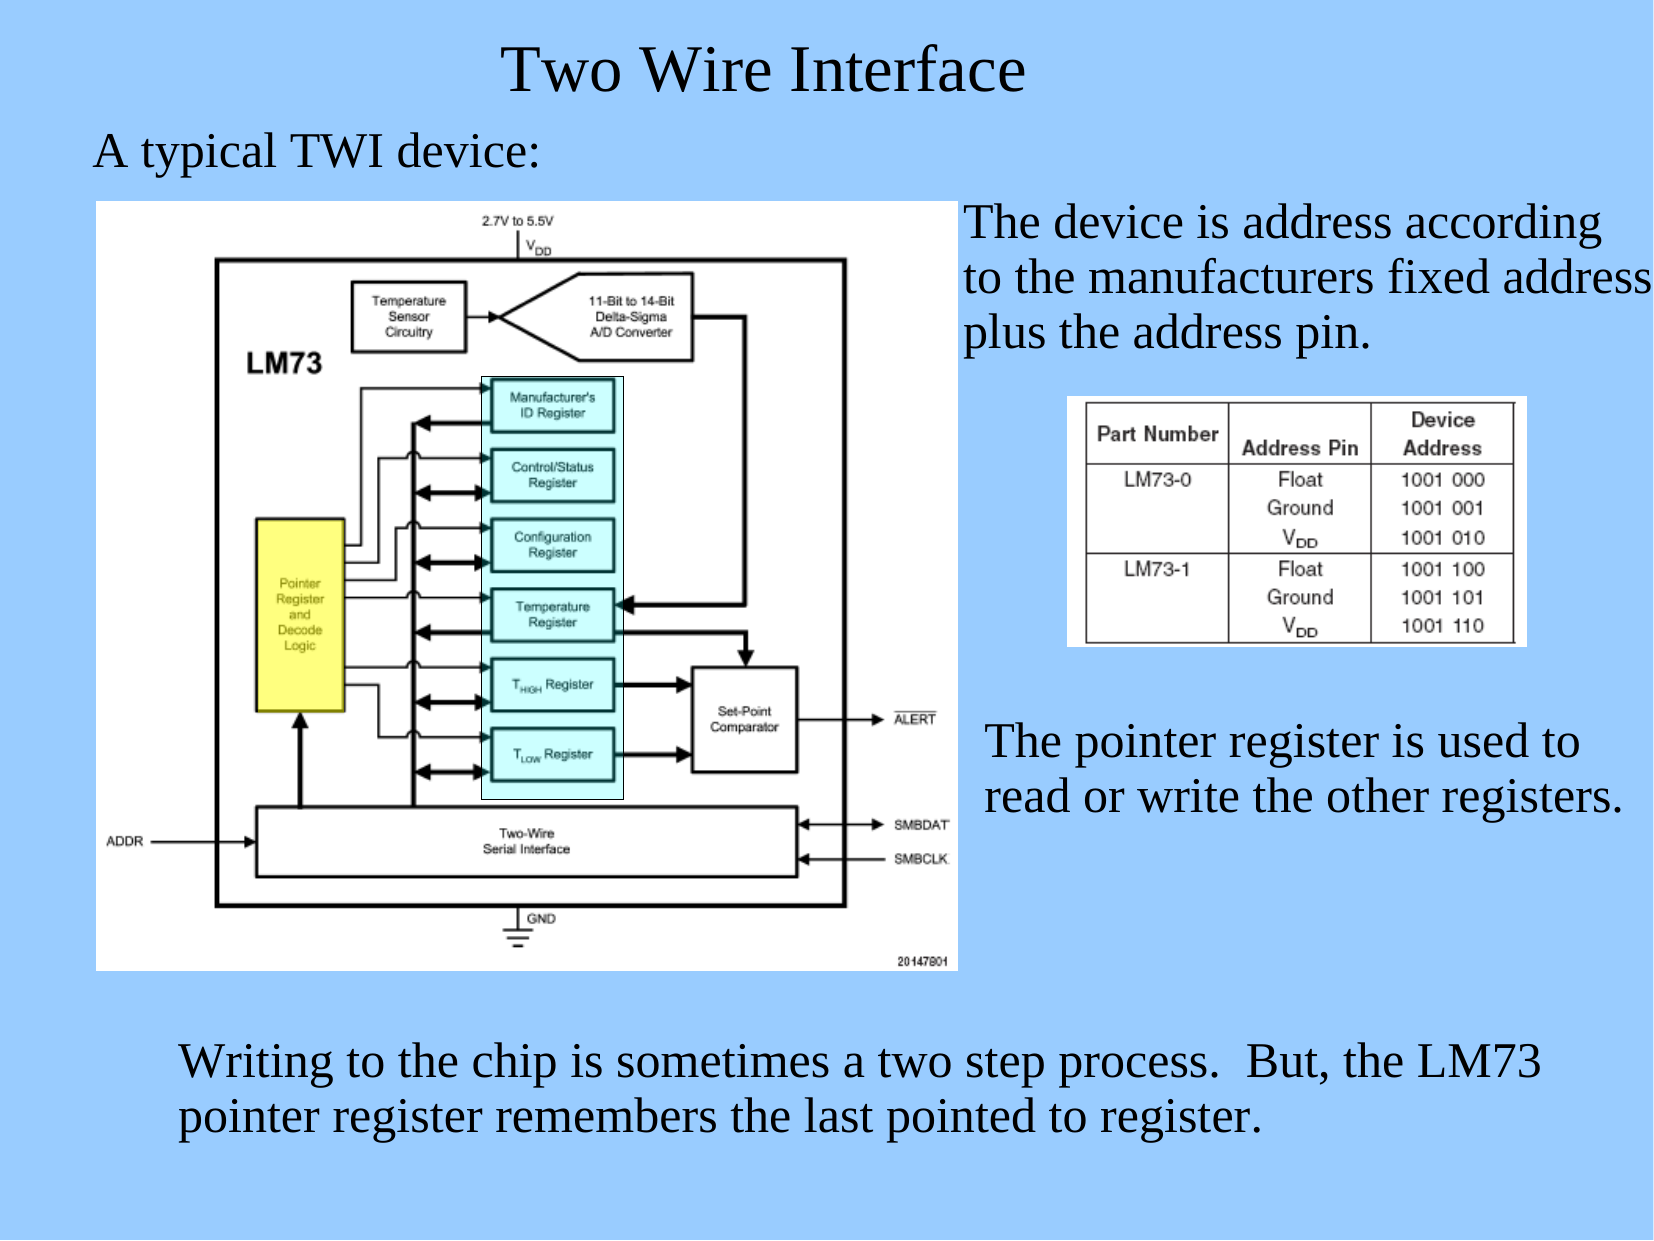

Two Wire Interface
A typical TWI device:
The device is address according
to the manufacturers fixed address
plus the address pin.
The pointer register is used to
read or write the other registers.
Writing to the chip is sometimes a two step process. But, the LM73
pointer register remembers the last pointed to register.